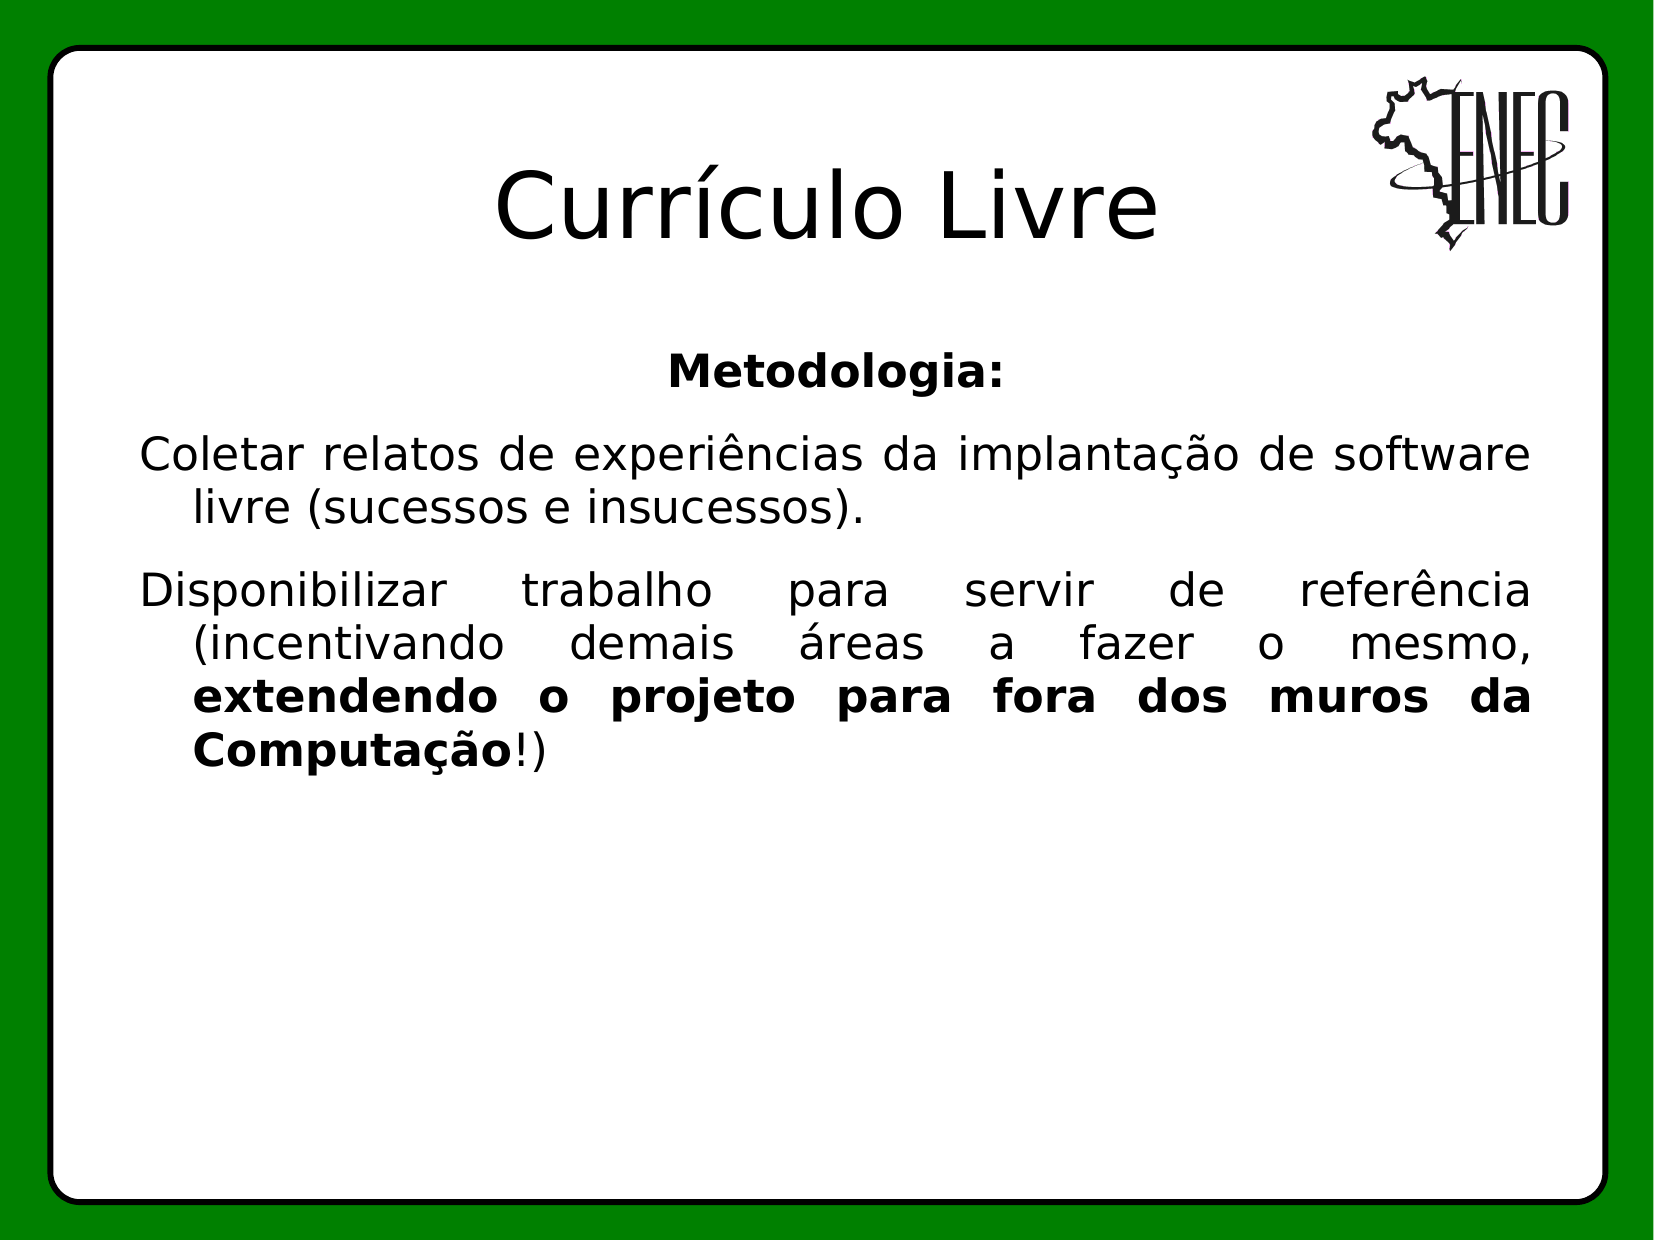

# Currículo Livre
Metodologia:
Coletar relatos de experiências da implantação de software livre (sucessos e insucessos).
Disponibilizar trabalho para servir de referência (incentivando demais áreas a fazer o mesmo, extendendo o projeto para fora dos muros da Computação!)